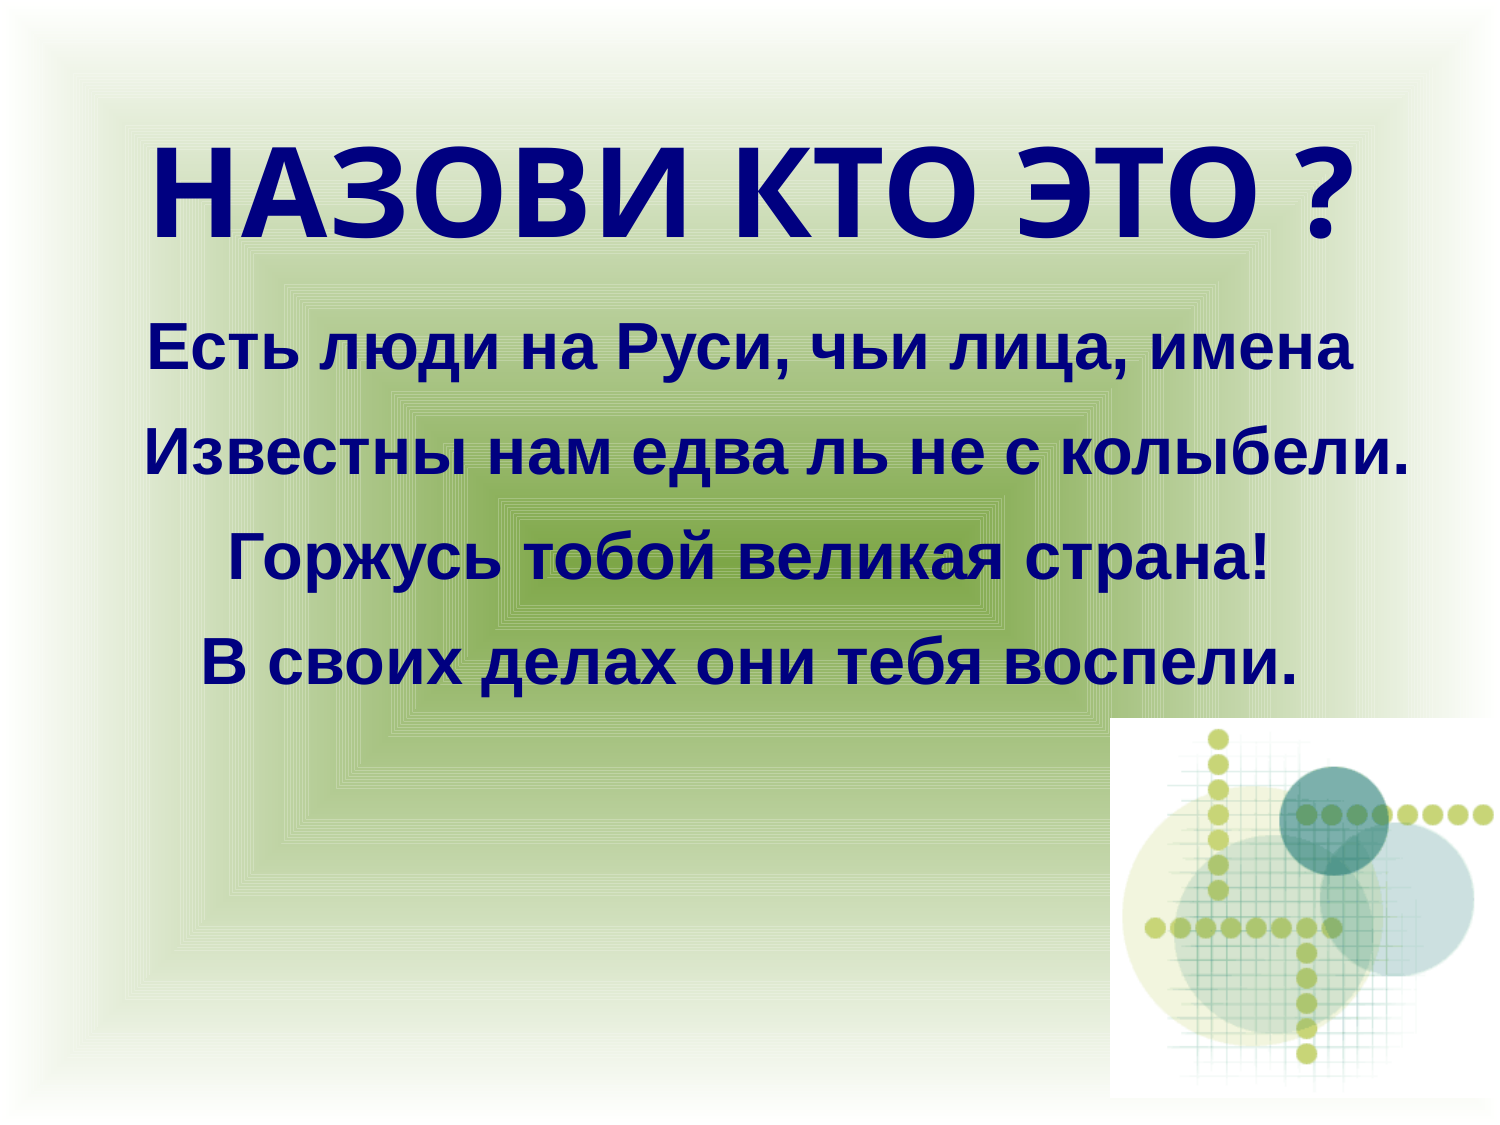

НАЗОВИ КТО ЭТО ?
Есть люди на Руси, чьи лица, имена
 Известны нам едва ль не с колыбели.
Горжусь тобой великая страна!
В своих делах они тебя воспели.